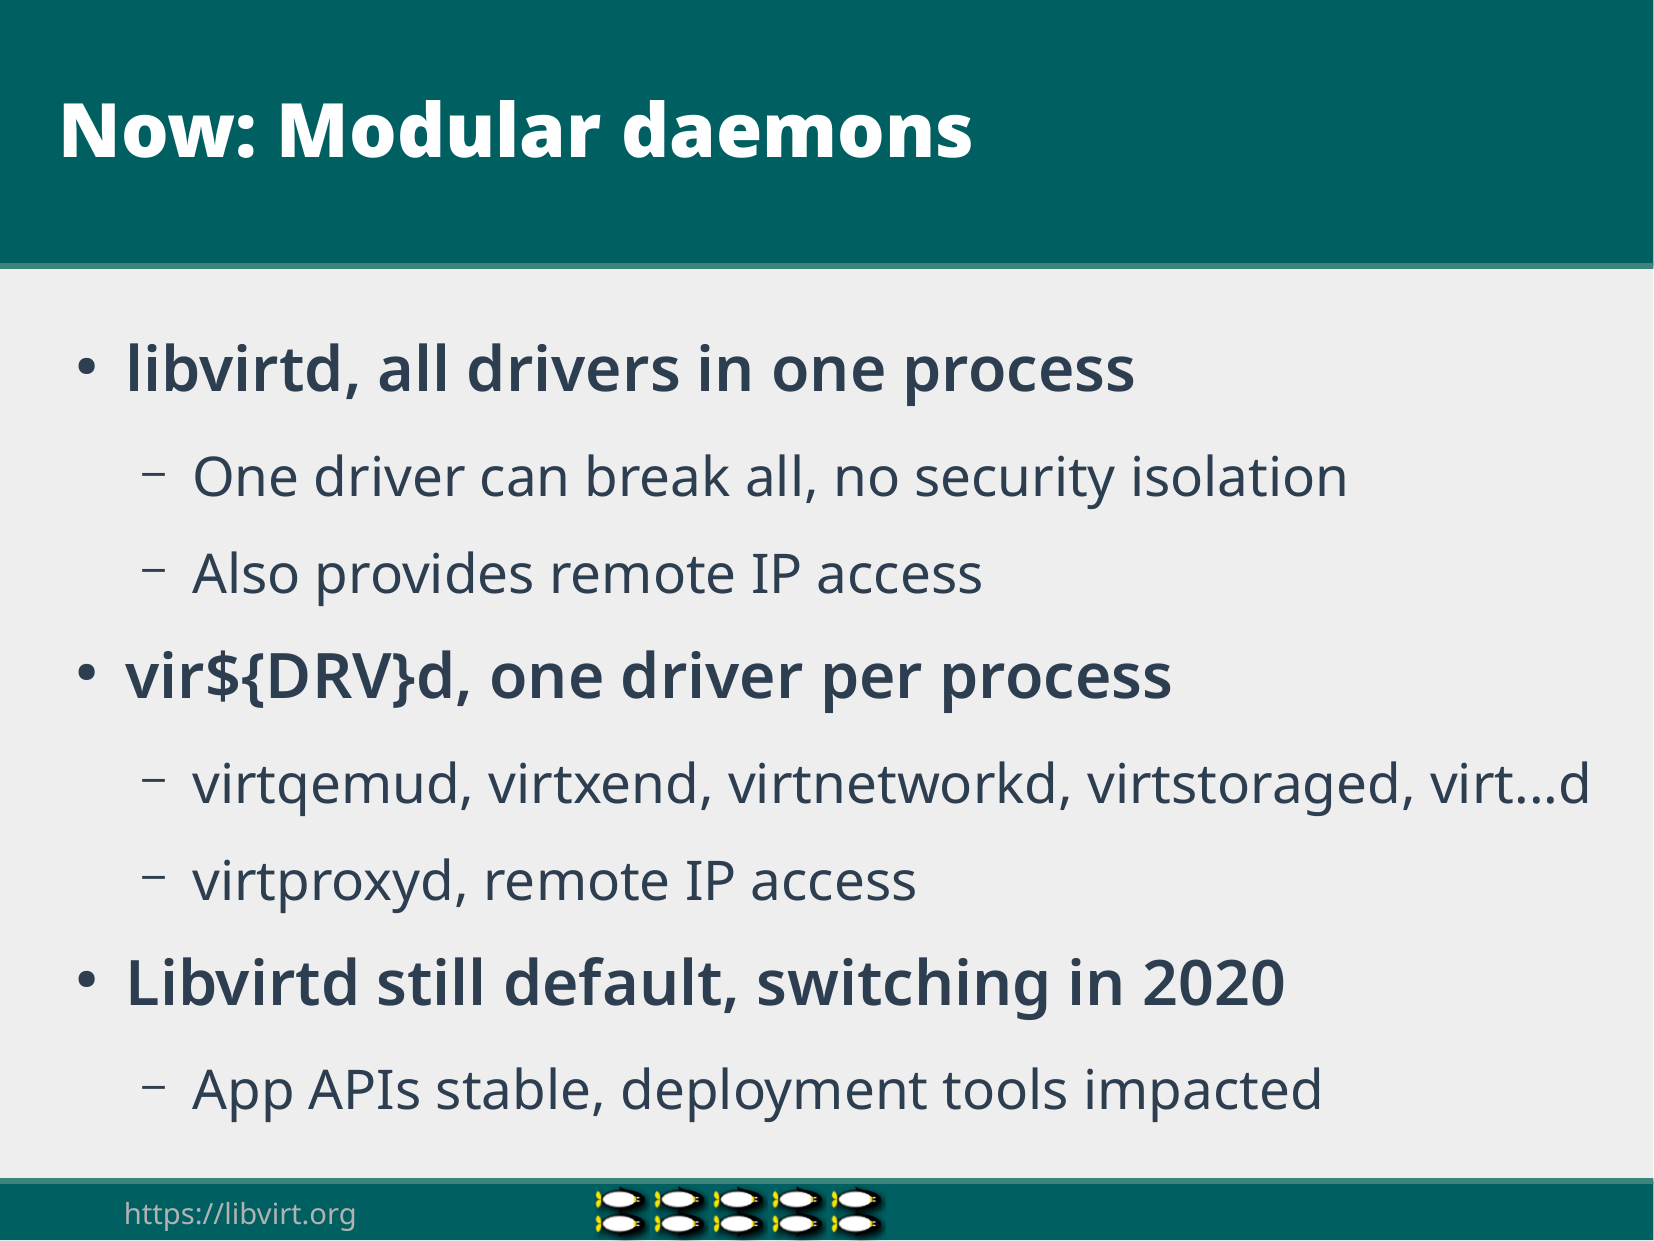

# Now: Modular daemons
libvirtd, all drivers in one process
One driver can break all, no security isolation
Also provides remote IP access
vir${DRV}d, one driver per process
virtqemud, virtxend, virtnetworkd, virtstoraged, virt...d
virtproxyd, remote IP access
Libvirtd still default, switching in 2020
App APIs stable, deployment tools impacted
https://libvirt.org